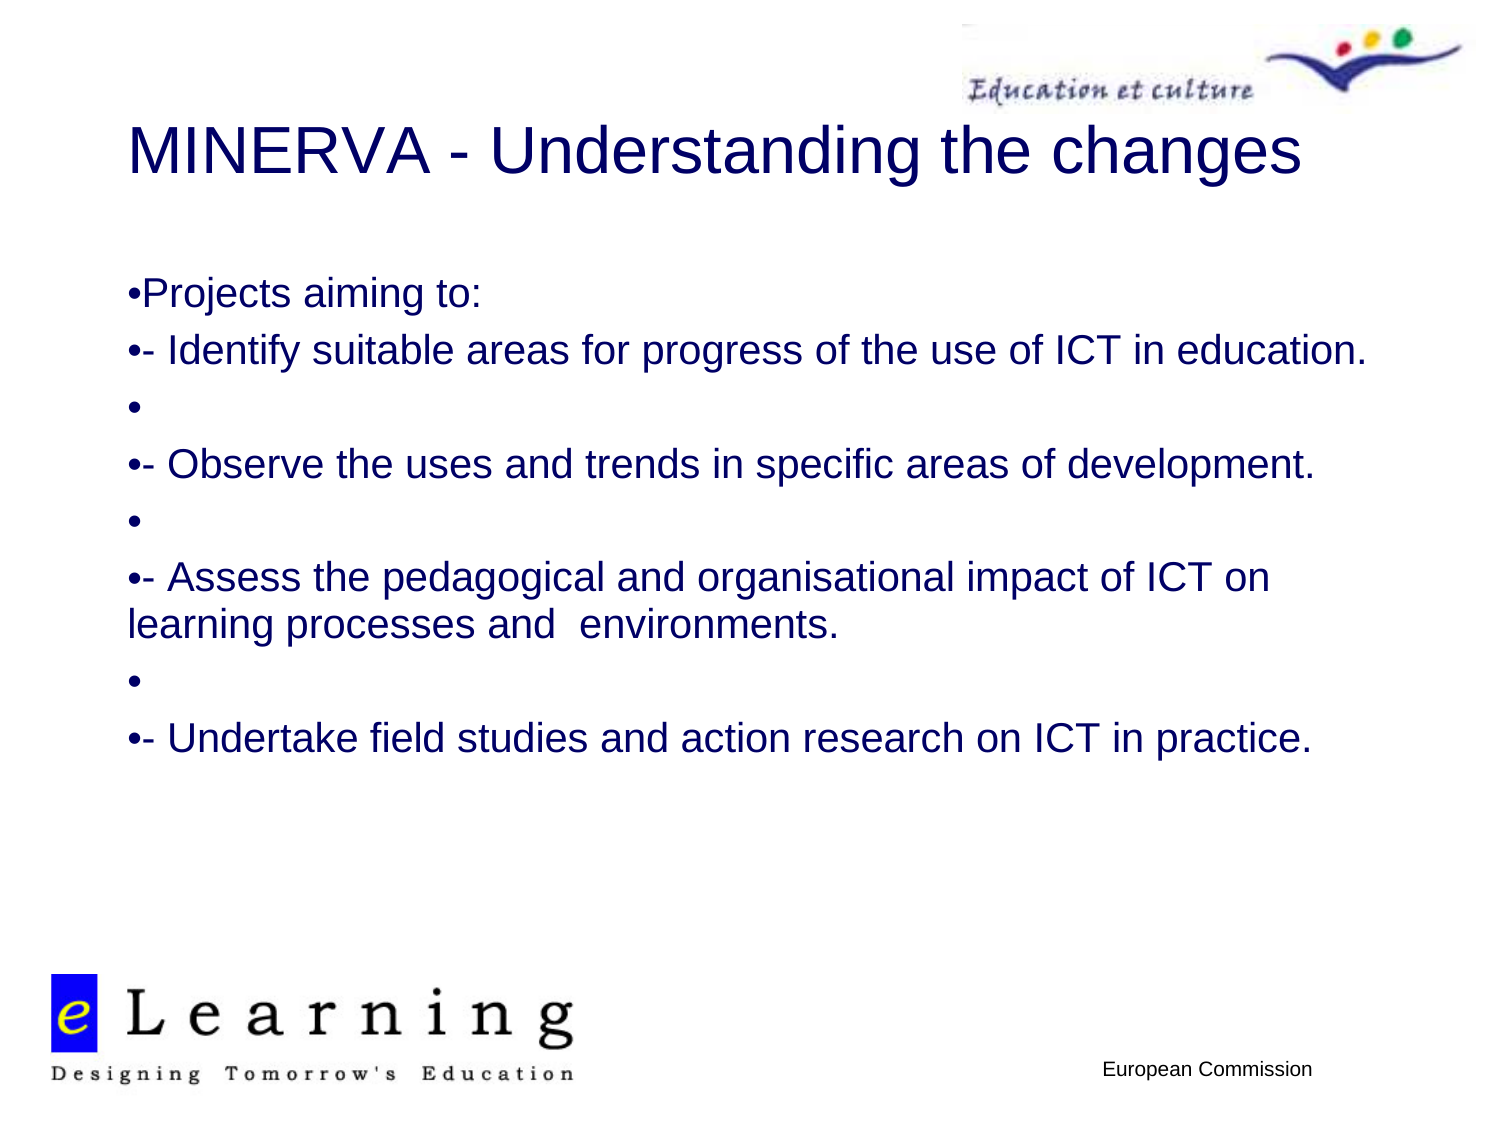

# MINERVA - Understanding the changes
Projects aiming to:
- Identify suitable areas for progress of the use of ICT in education.
- Observe the uses and trends in specific areas of development.
- Assess the pedagogical and organisational impact of ICT on learning processes and environments.
- Undertake field studies and action research on ICT in practice.